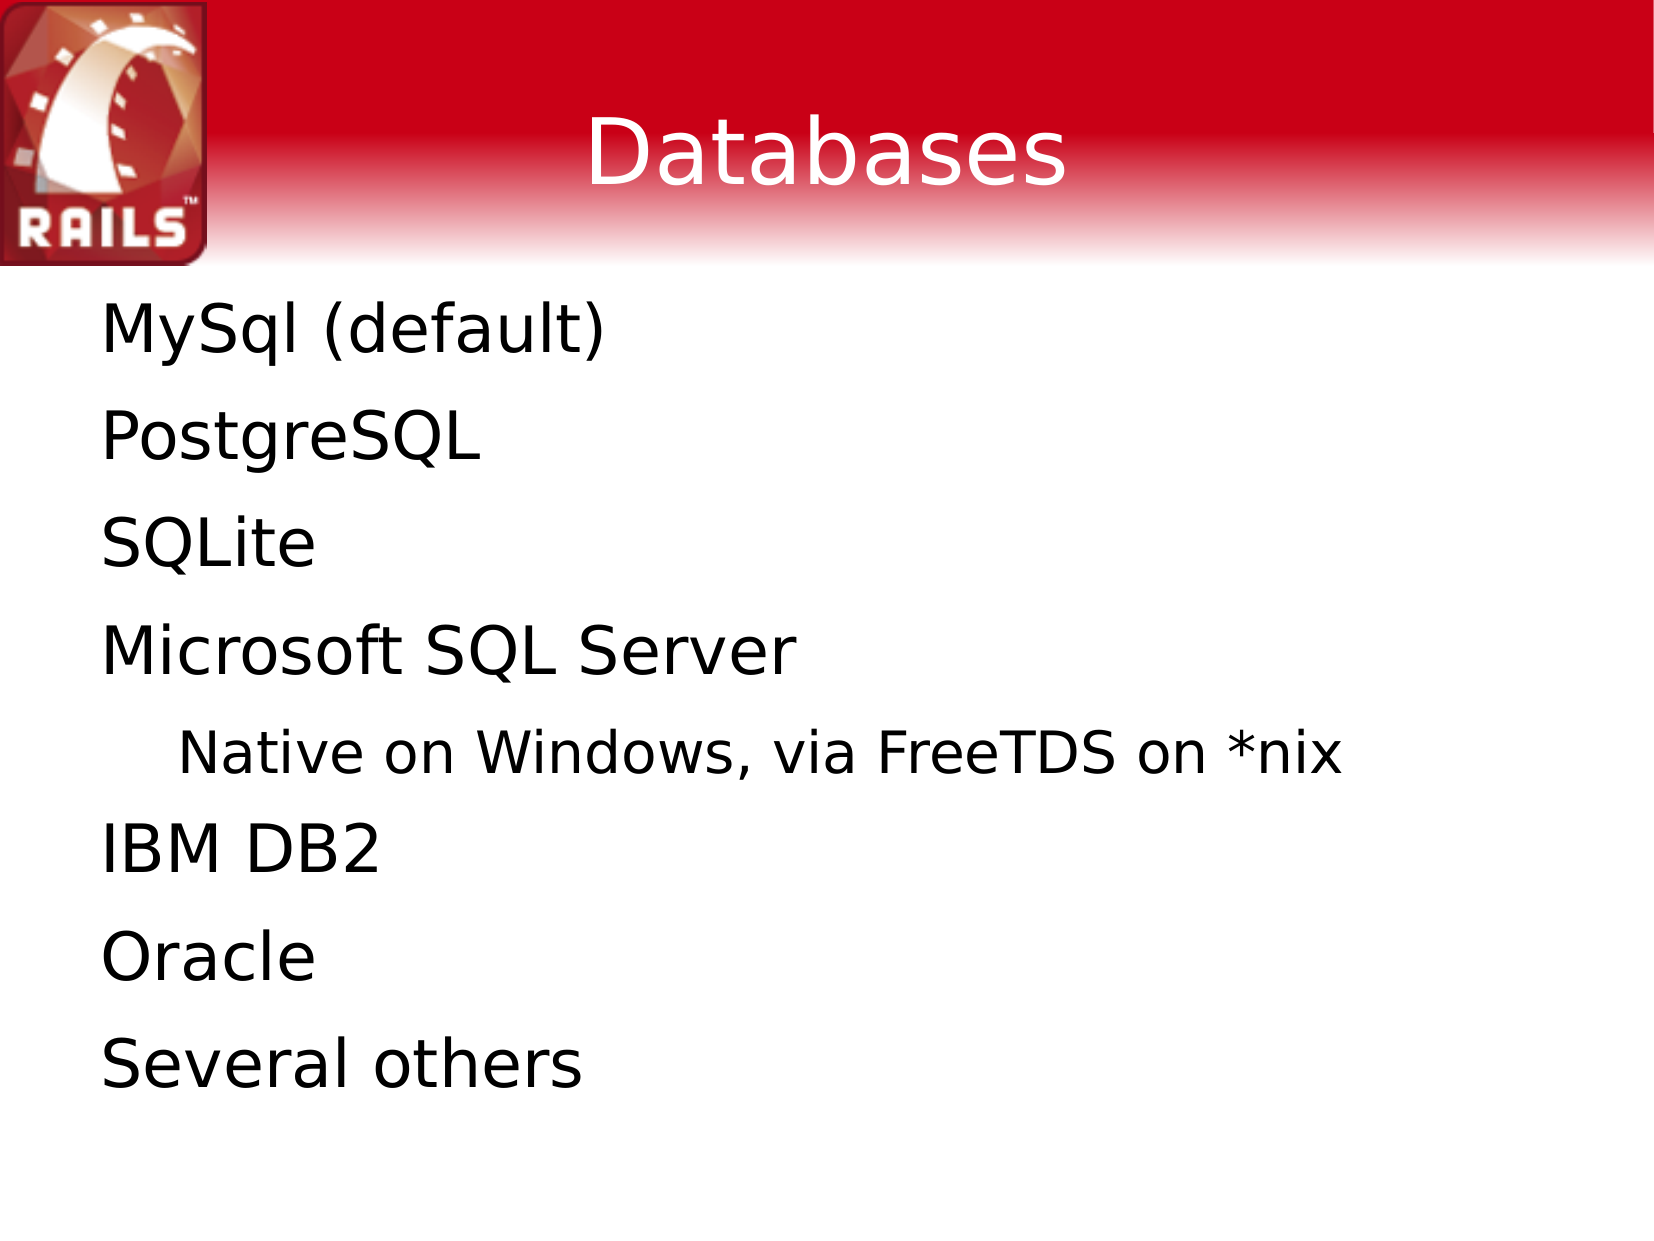

# Databases
MySql (default)
PostgreSQL
SQLite
Microsoft SQL Server
Native on Windows, via FreeTDS on *nix
IBM DB2
Oracle
Several others